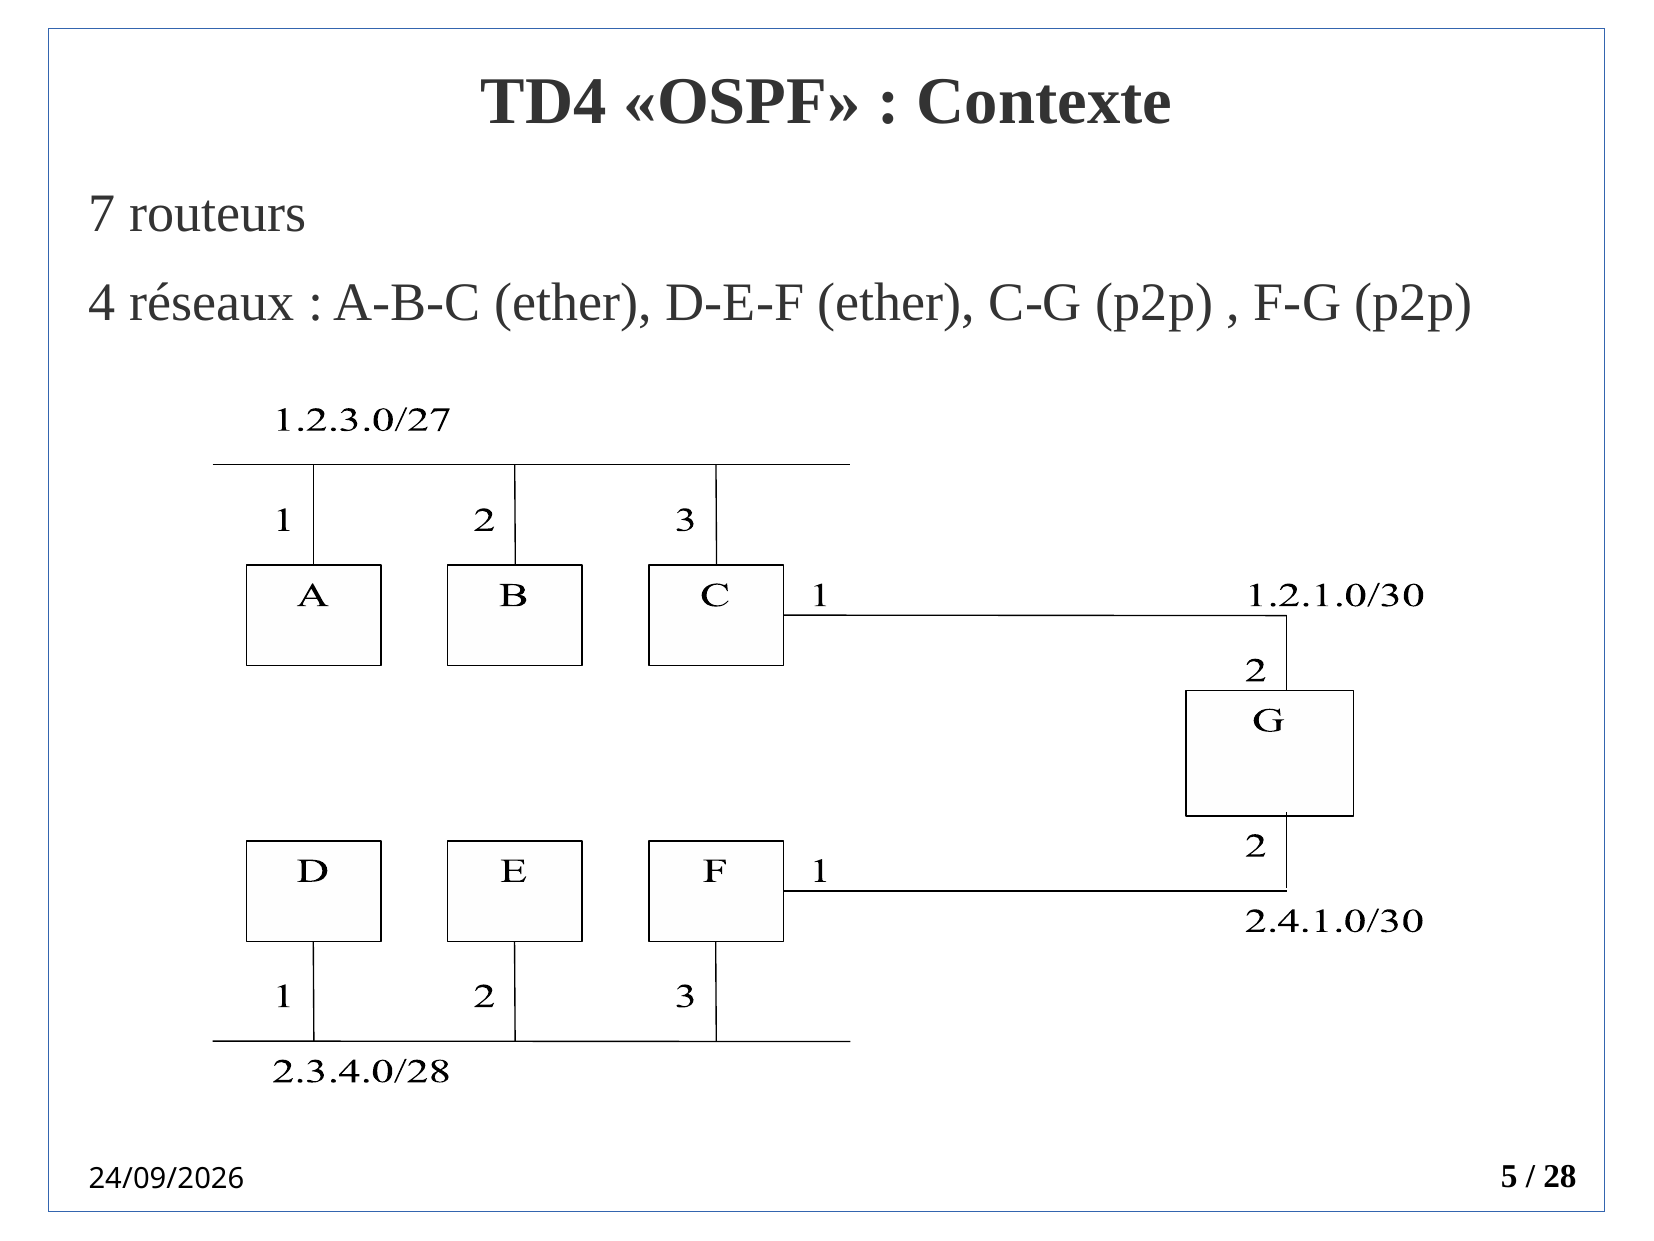

# TD4 «OSPF» : Contexte
7 routeurs
4 réseaux : A-B-C (ether), D-E-F (ether), C-G (p2p) , F-G (p2p)
5